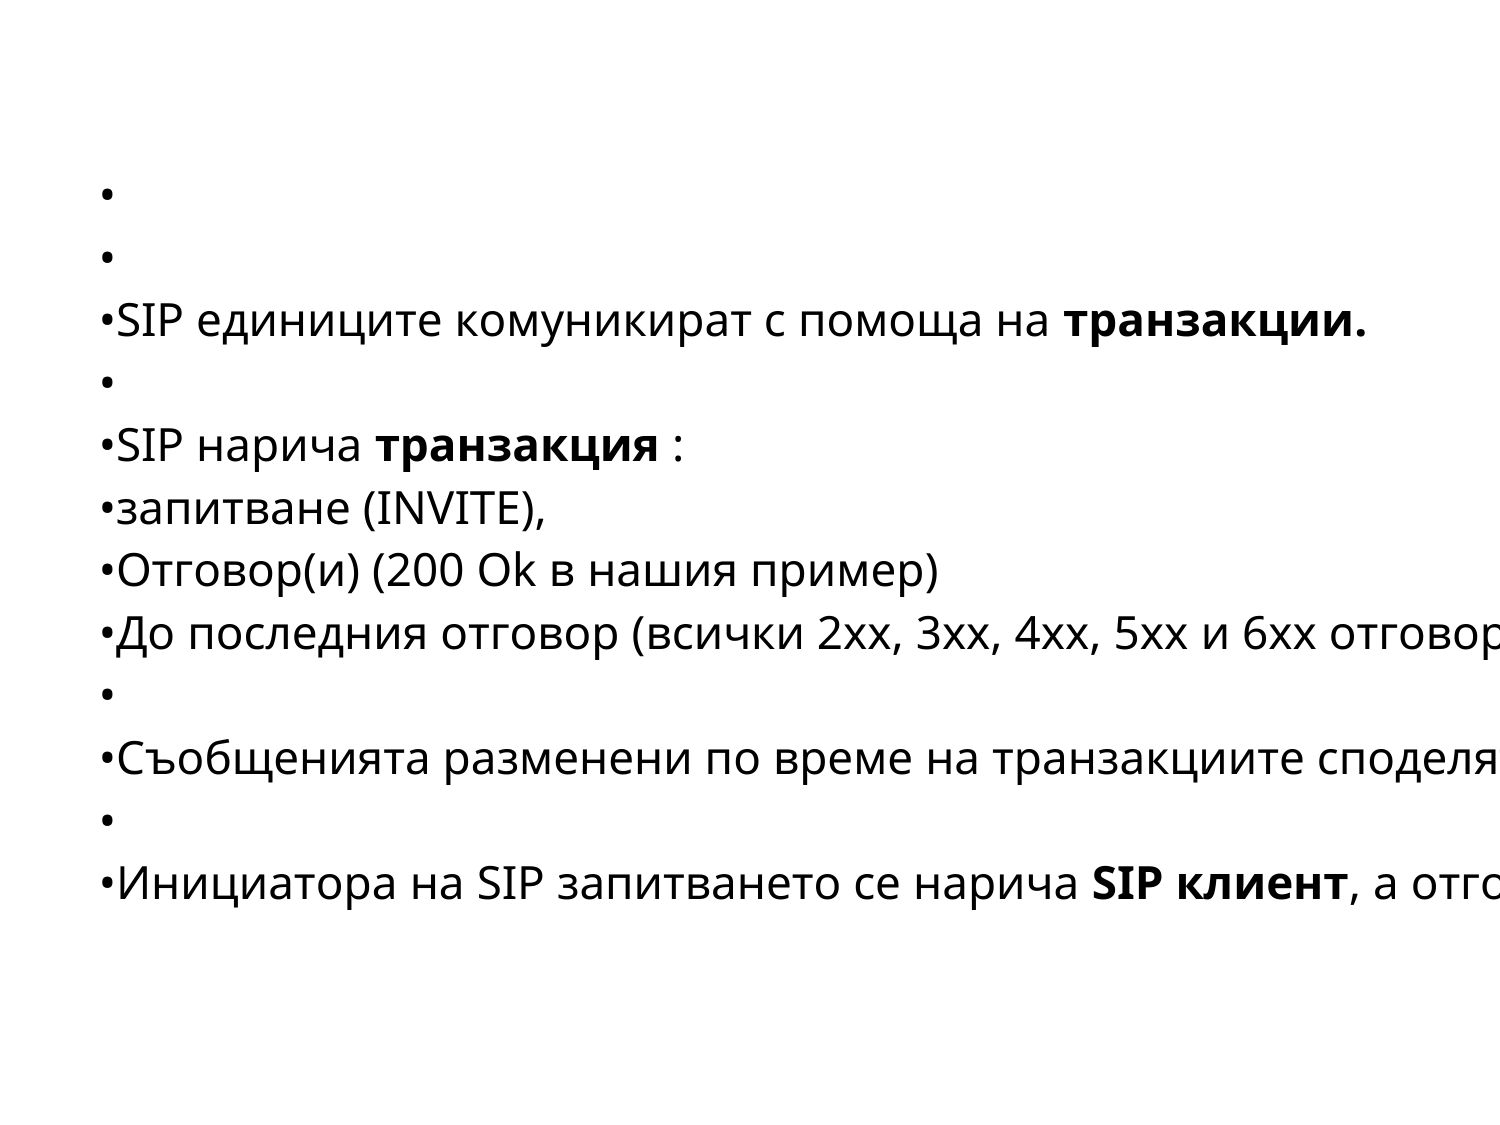

SIP единиците комуникират с помоща на транзакции.
SIP нарича транзакция :
запитване (INVITE),
Отговор(и) (200 Ok в нашия пример)
До последния отговор (всички 2xx, 3xx, 4xx, 5xx и 6xx отговори са последни)
Съобщенията разменени по време на транзакциите споделят общ Cseq номер.
Инициатора на SIP запитването се нарича SIP клиент, а отговарящия SIP сървър.